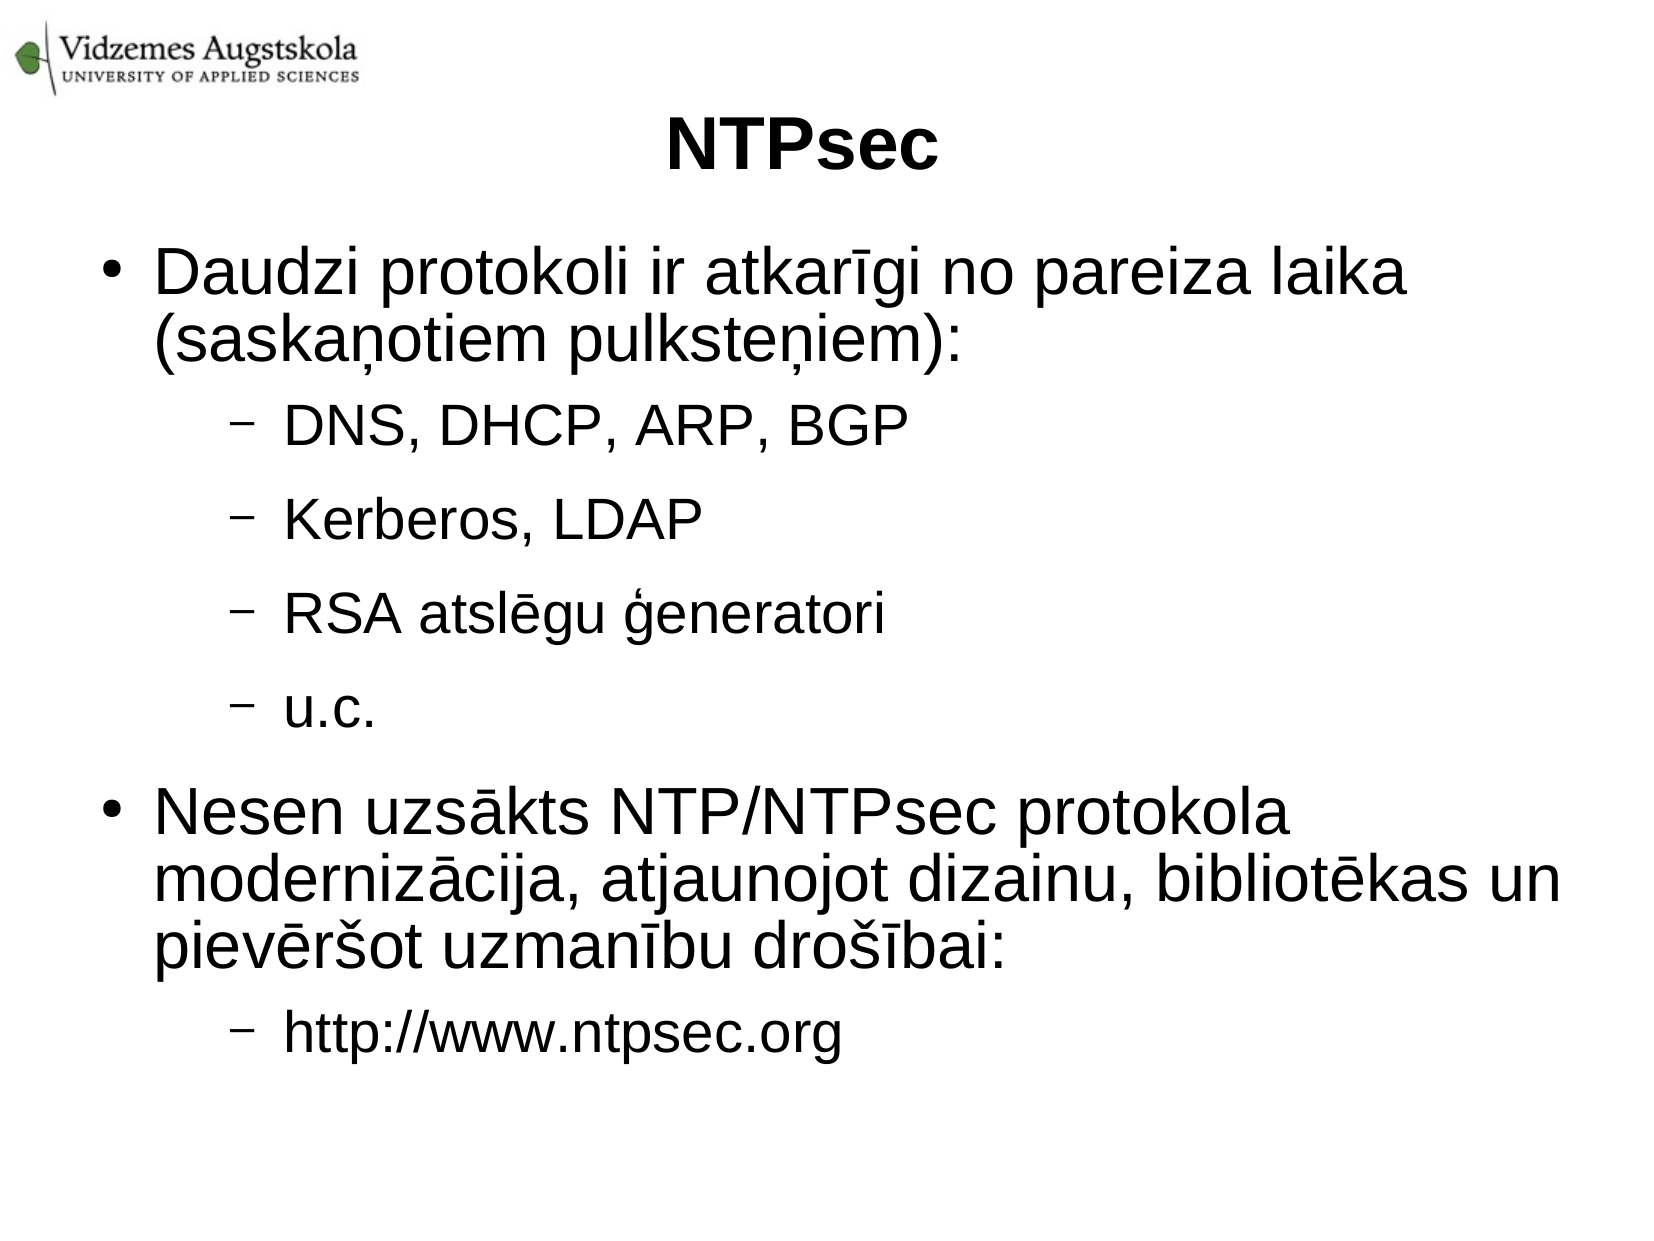

# NTPsec
Daudzi protokoli ir atkarīgi no pareiza laika (saskaņotiem pulksteņiem):
DNS, DHCP, ARP, BGP
Kerberos, LDAP
RSA atslēgu ģeneratori
u.c.
Nesen uzsākts NTP/NTPsec protokola modernizācija, atjaunojot dizainu, bibliotēkas un pievēršot uzmanību drošībai:
http://www.ntpsec.org